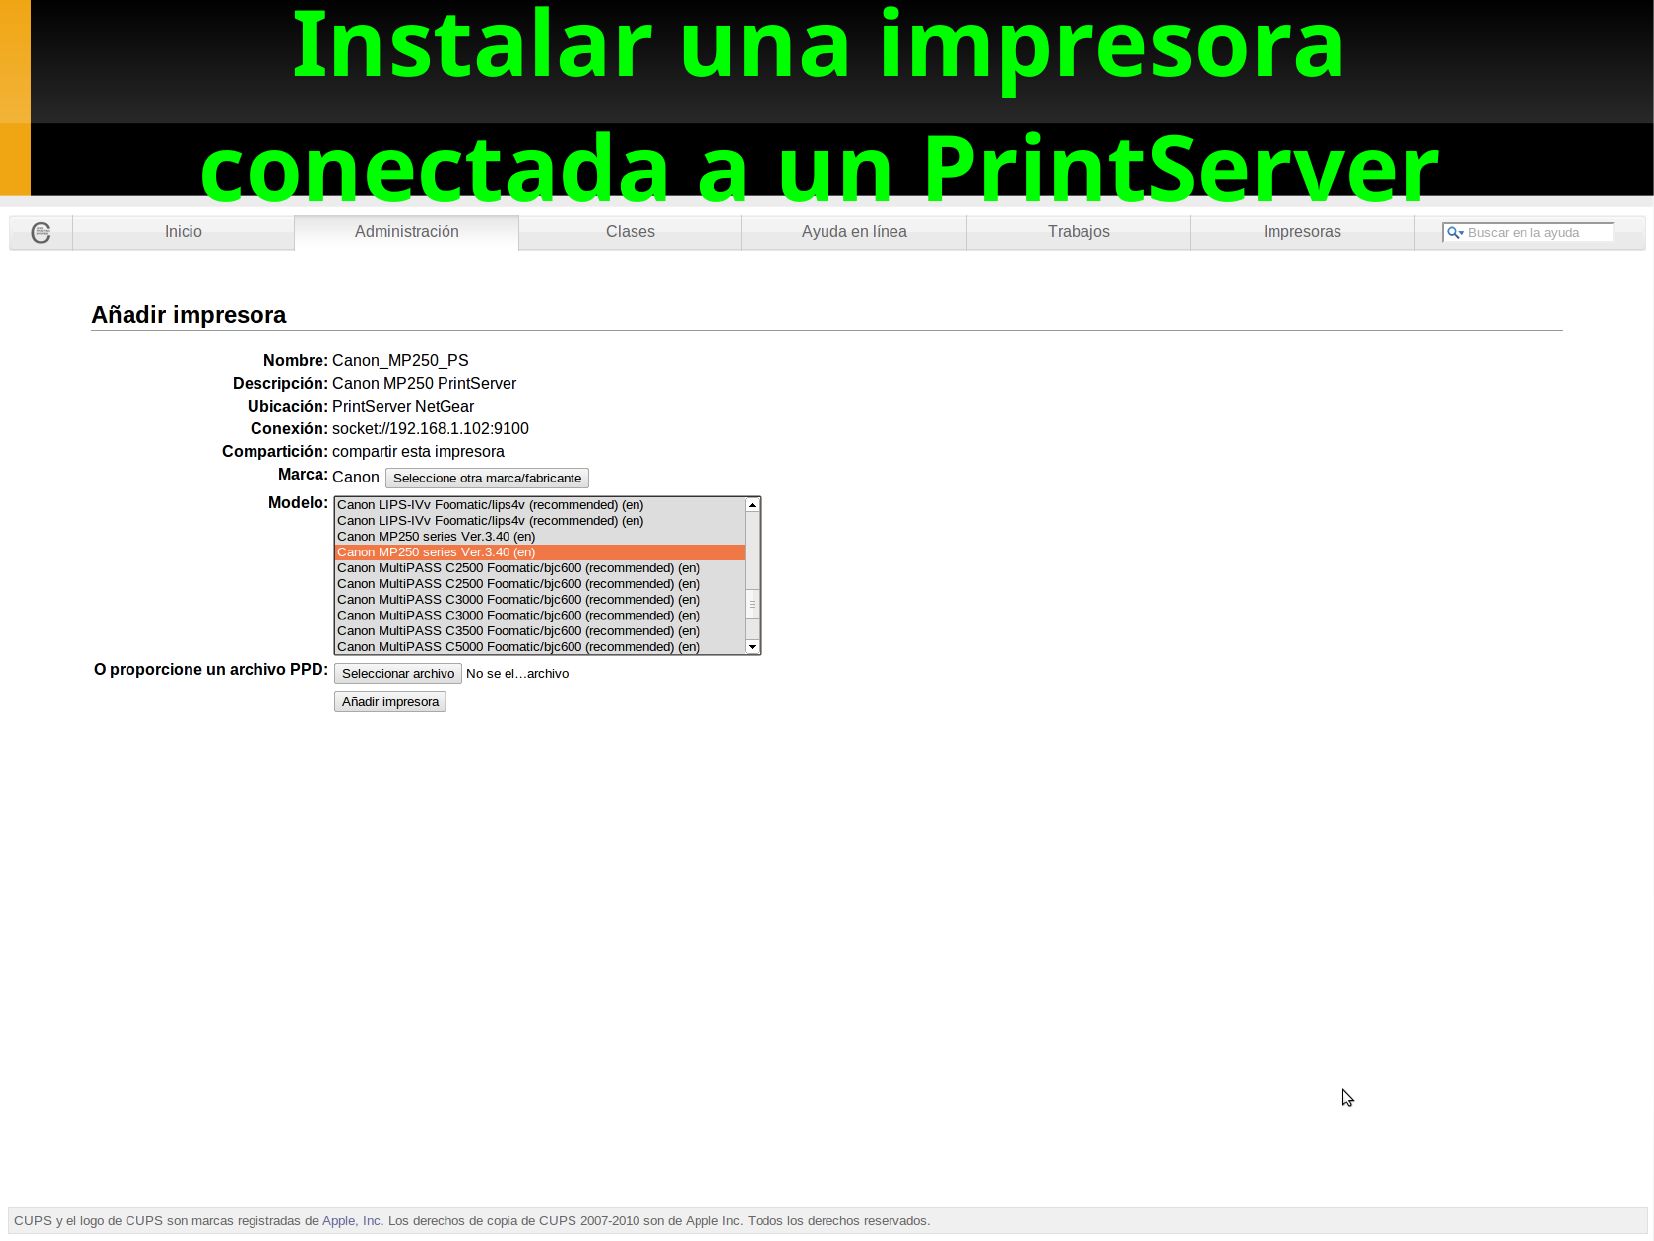

# Instalar una impresora conectada a un PrintServer